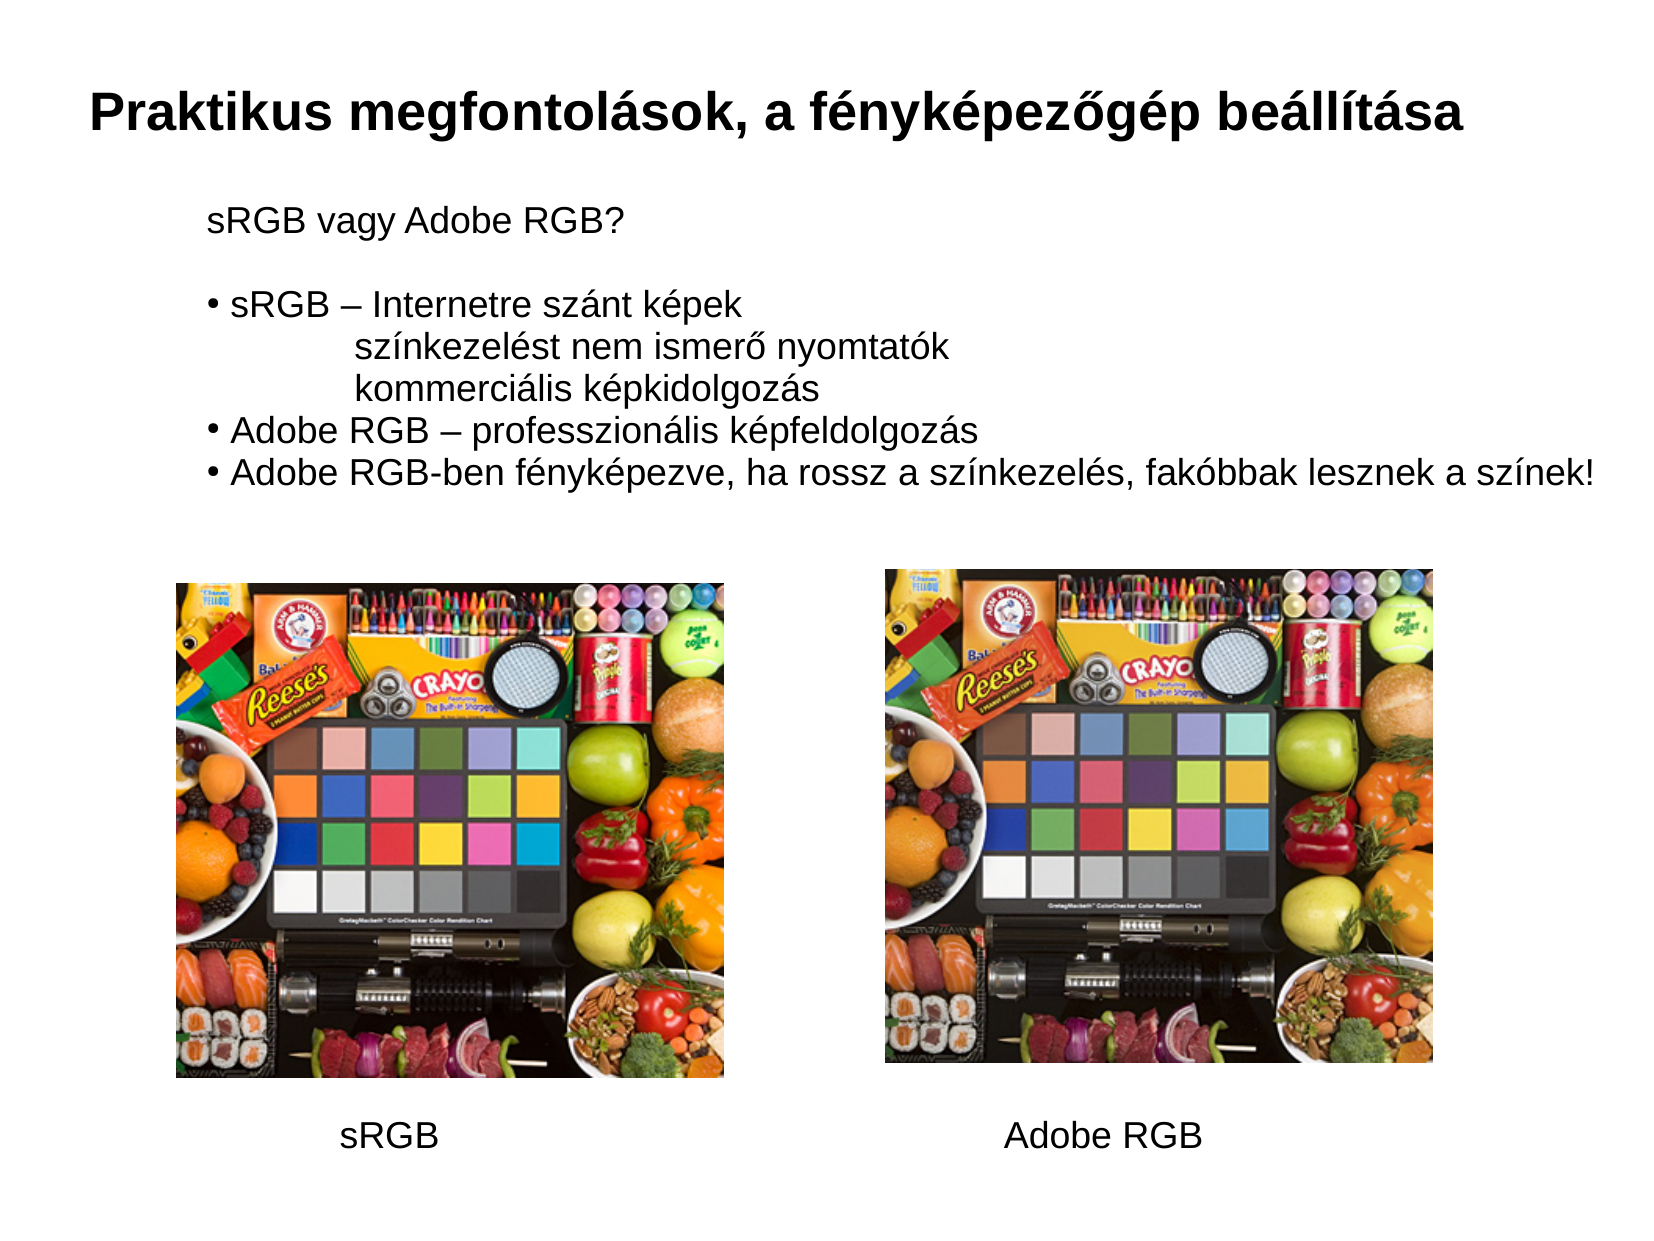

Praktikus megfontolások, a fényképezőgép beállítása
sRGB vagy Adobe RGB?
 sRGB – Internetre szánt képek
		színkezelést nem ismerő nyomtatók
		kommerciális képkidolgozás
 Adobe RGB – professzionális képfeldolgozás
 Adobe RGB-ben fényképezve, ha rossz a színkezelés, fakóbbak lesznek a színek!
sRGB
Adobe RGB